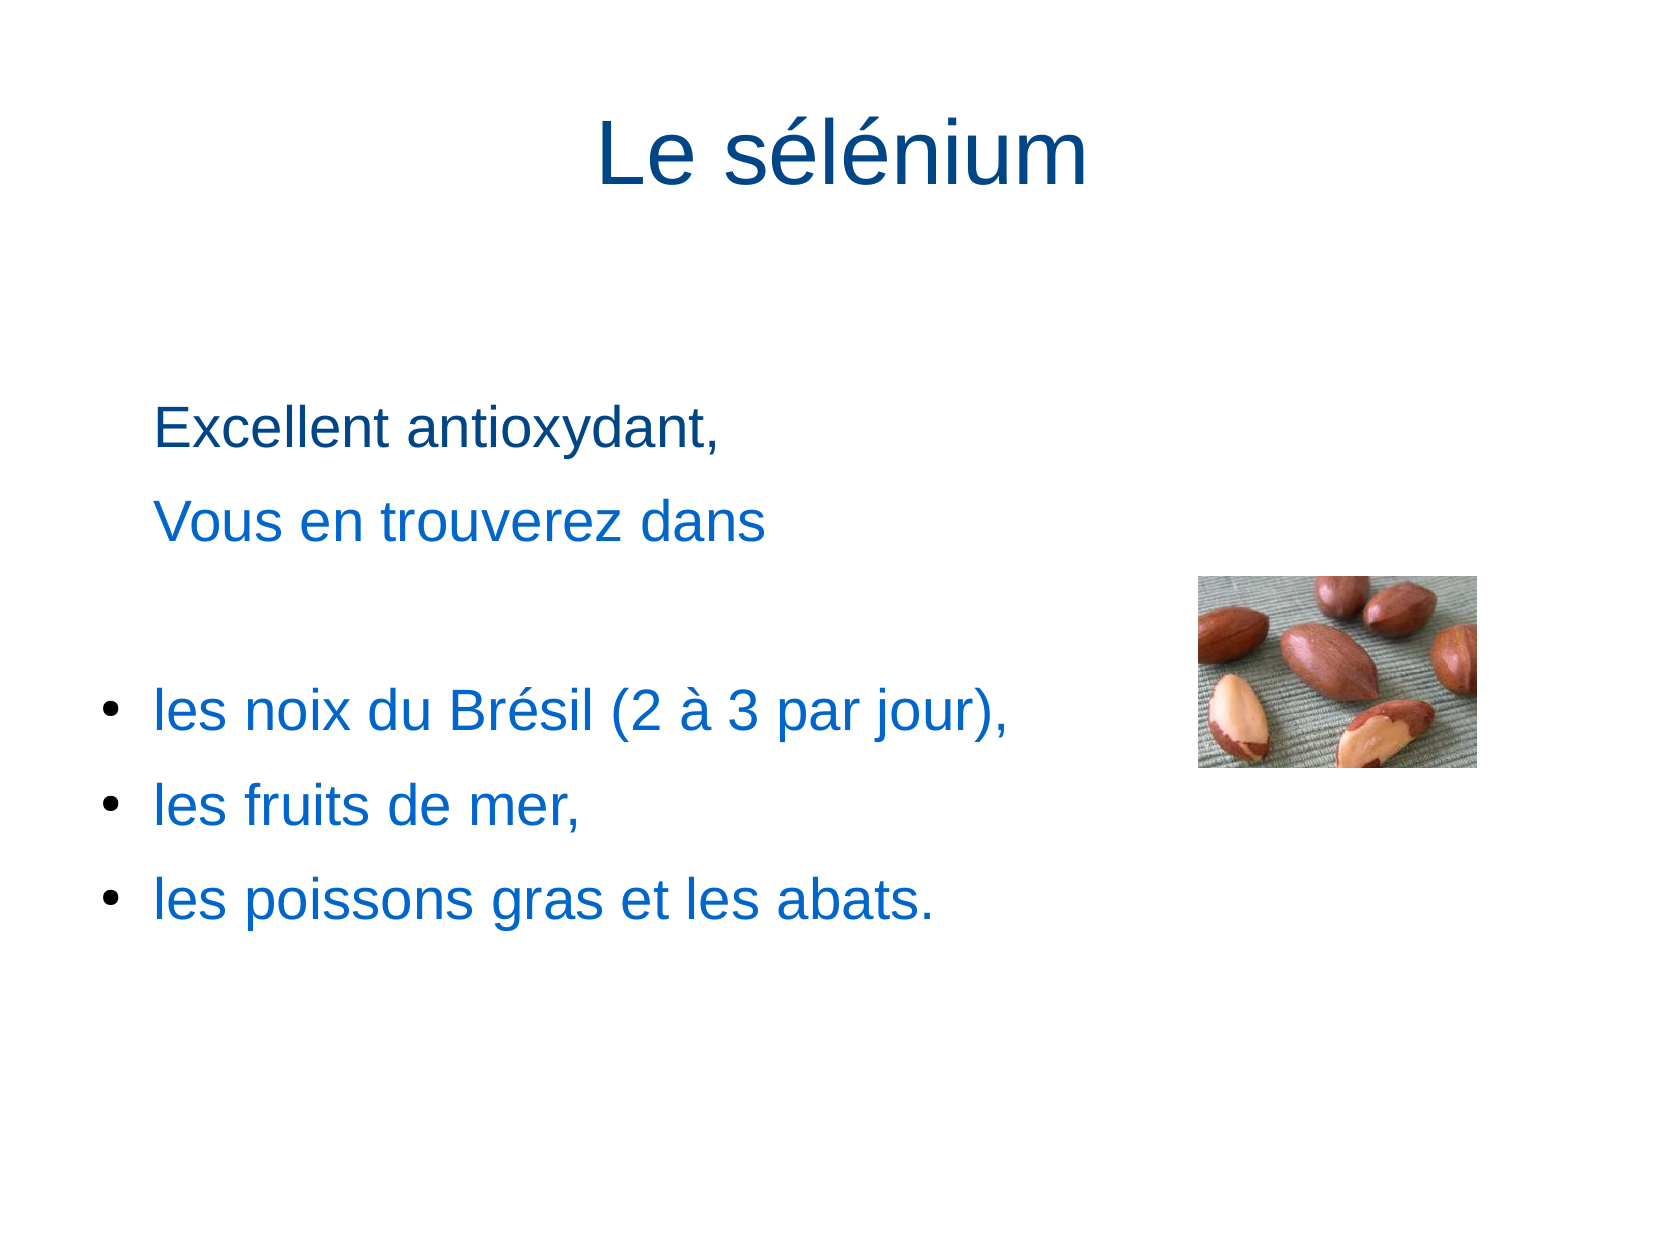

# Le sélénium
Excellent antioxydant,
Vous en trouverez dans
les noix du Brésil (2 à 3 par jour),
les fruits de mer,
les poissons gras et les abats.